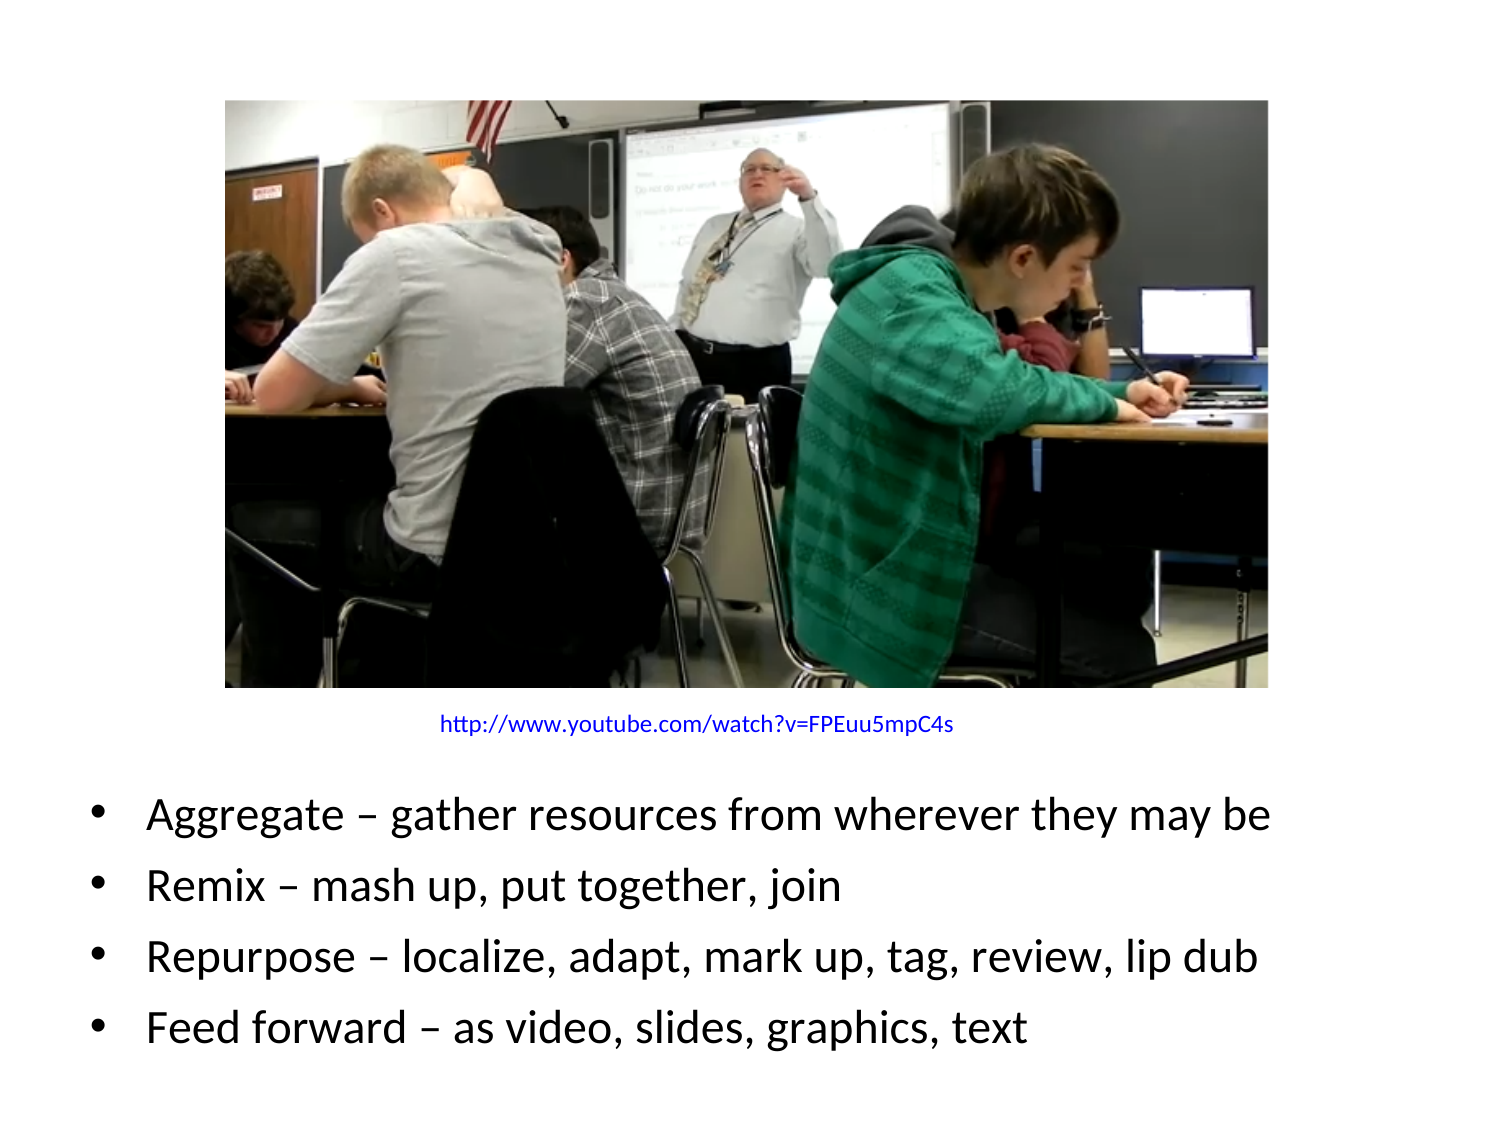

#
http://www.youtube.com/watch?v=FPEuu5mpC4s
Aggregate – gather resources from wherever they may be
Remix – mash up, put together, join
Repurpose – localize, adapt, mark up, tag, review, lip dub
Feed forward – as video, slides, graphics, text